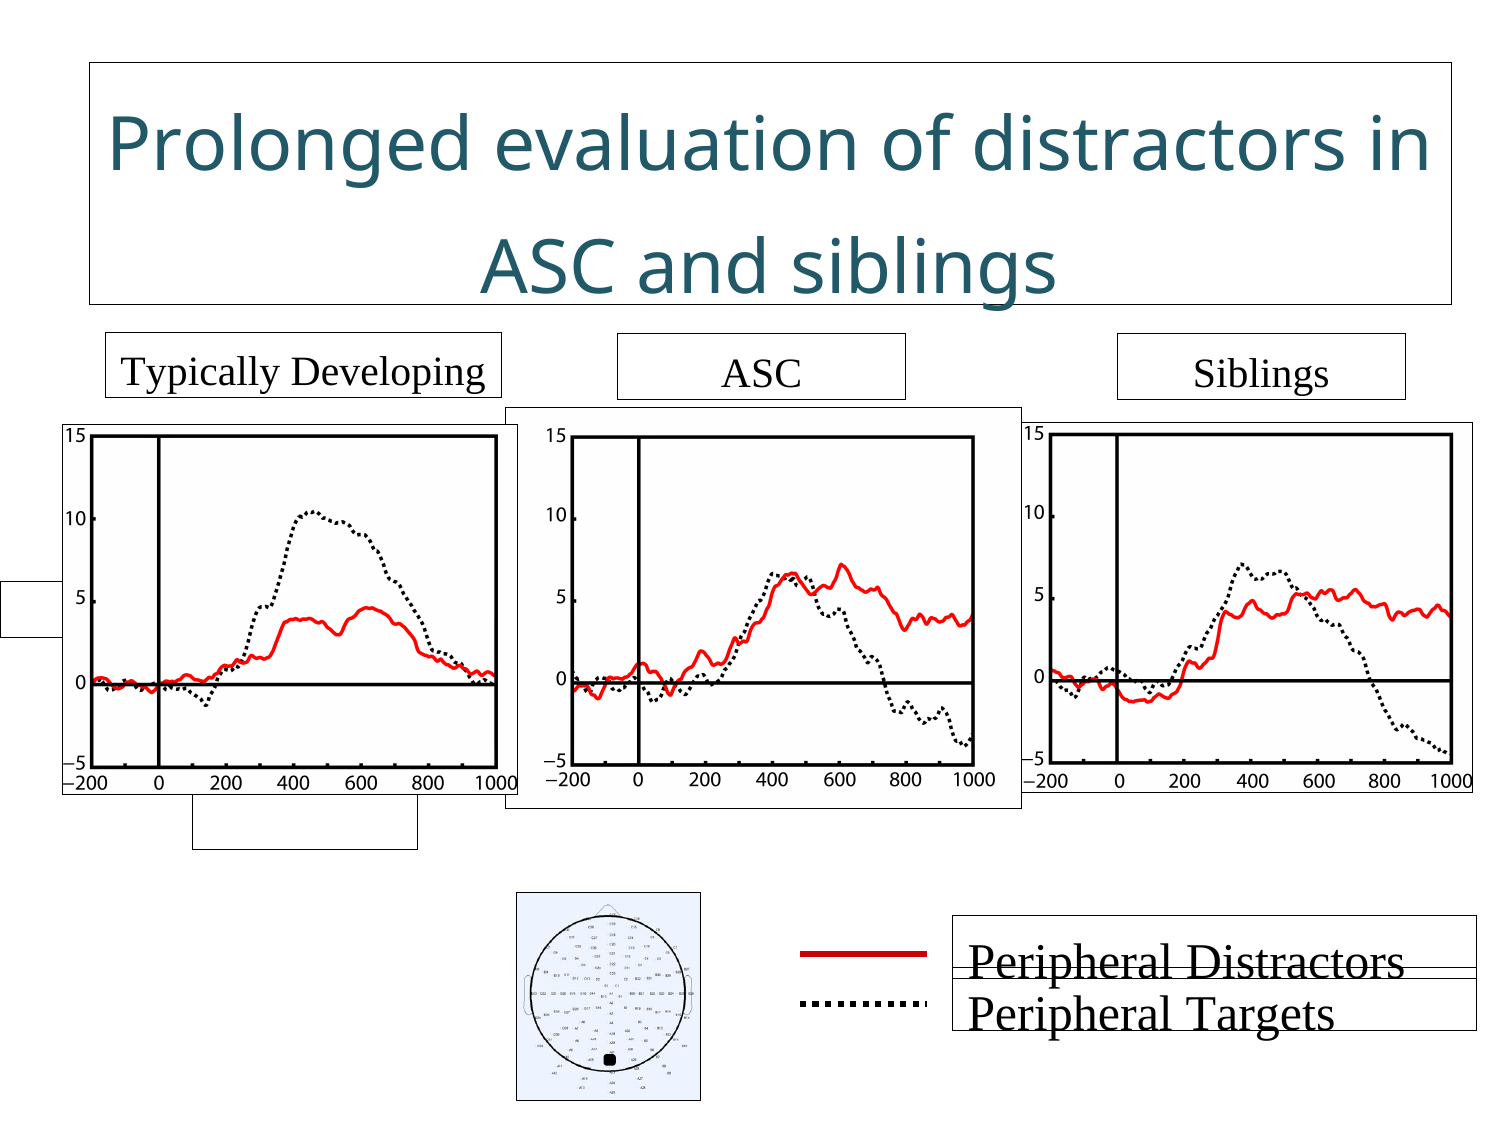

Prolonged evaluation of distractors in ASC and siblings
Typically Developing
ASC
Siblings
Time (ms)
µV
Peripheral Distractors
Peripheral Targets